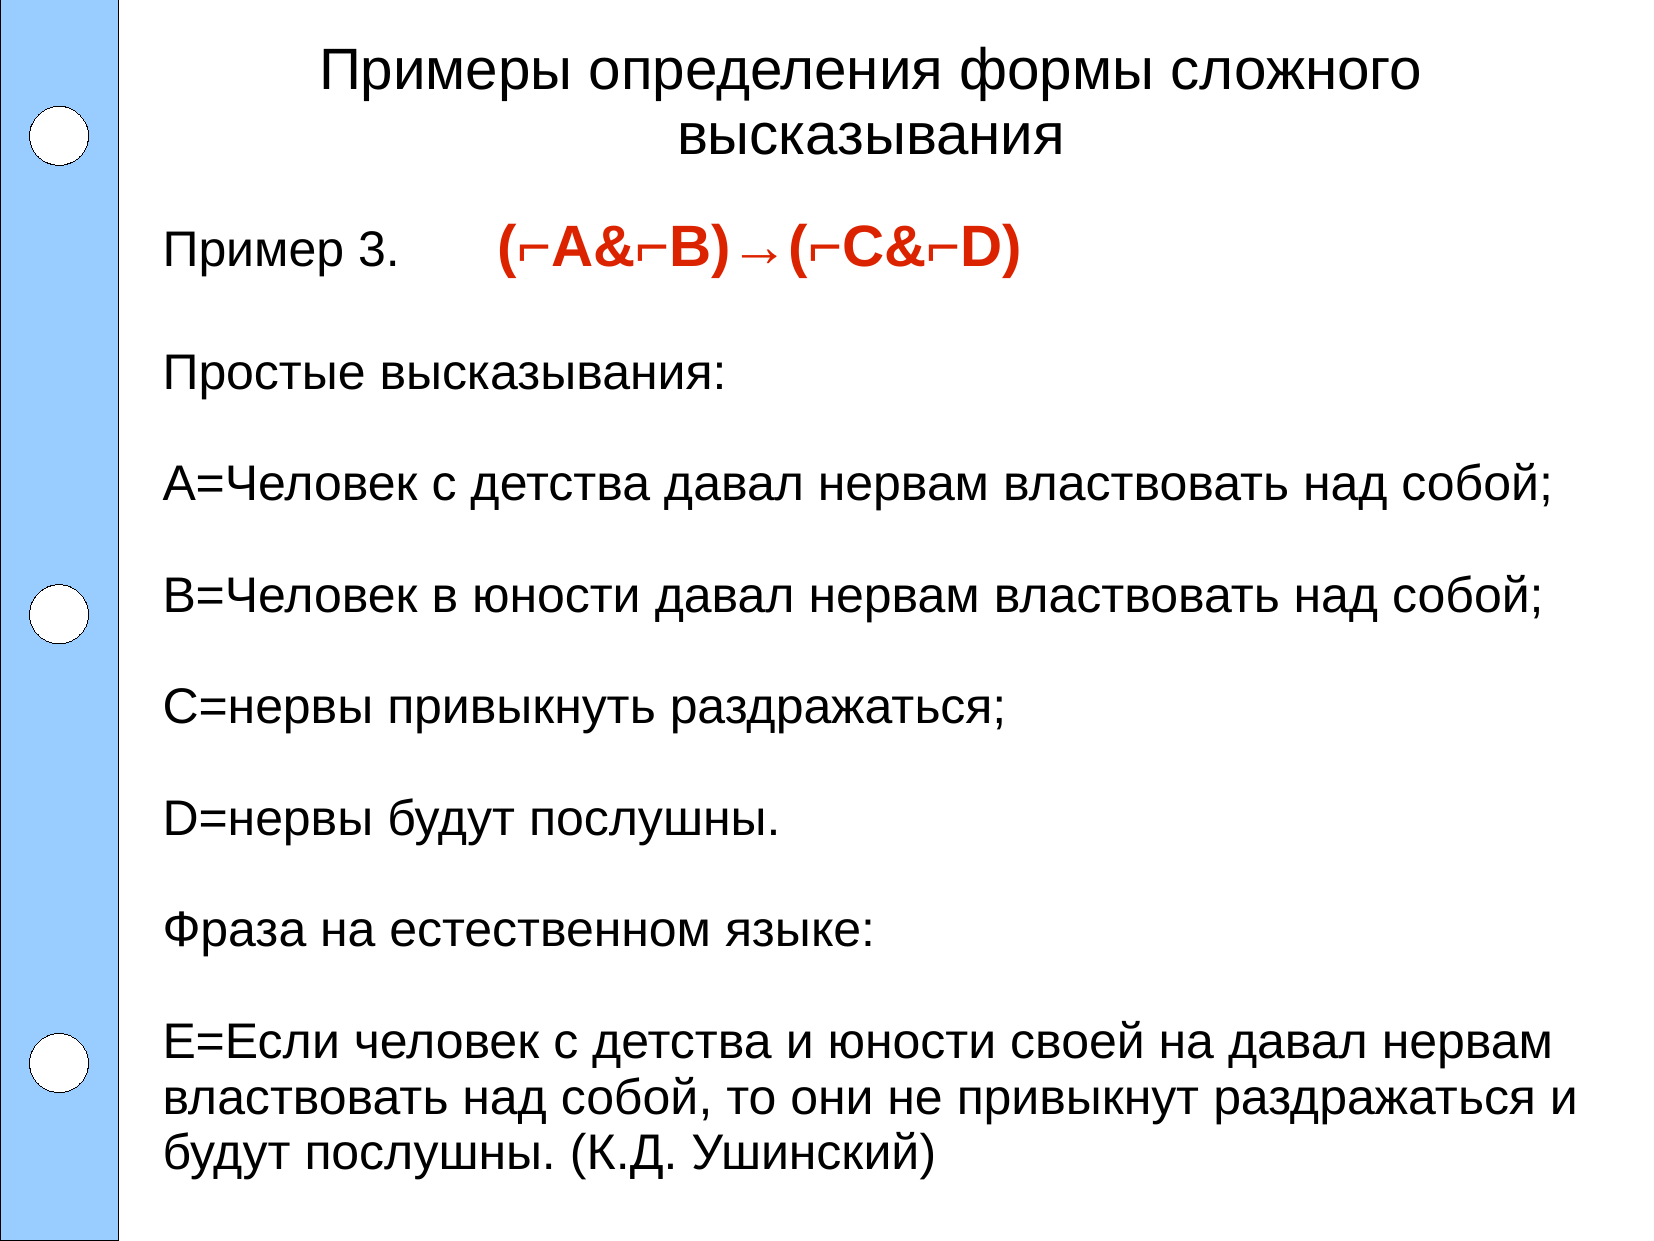

Примеры определения формы сложного высказывания
Пример 3. (⌐А&⌐В)→(⌐С&⌐D)
Простые высказывания:
А=Человек с детства давал нервам властвовать над собой;
В=Человек в юности давал нервам властвовать над собой;
С=нервы привыкнуть раздражаться;
D=нервы будут послушны.
Фраза на естественном языке:
Е=Если человек с детства и юности своей на давал нервам
властвовать над собой, то они не привыкнут раздражаться и будут послушны. (К.Д. Ушинский)